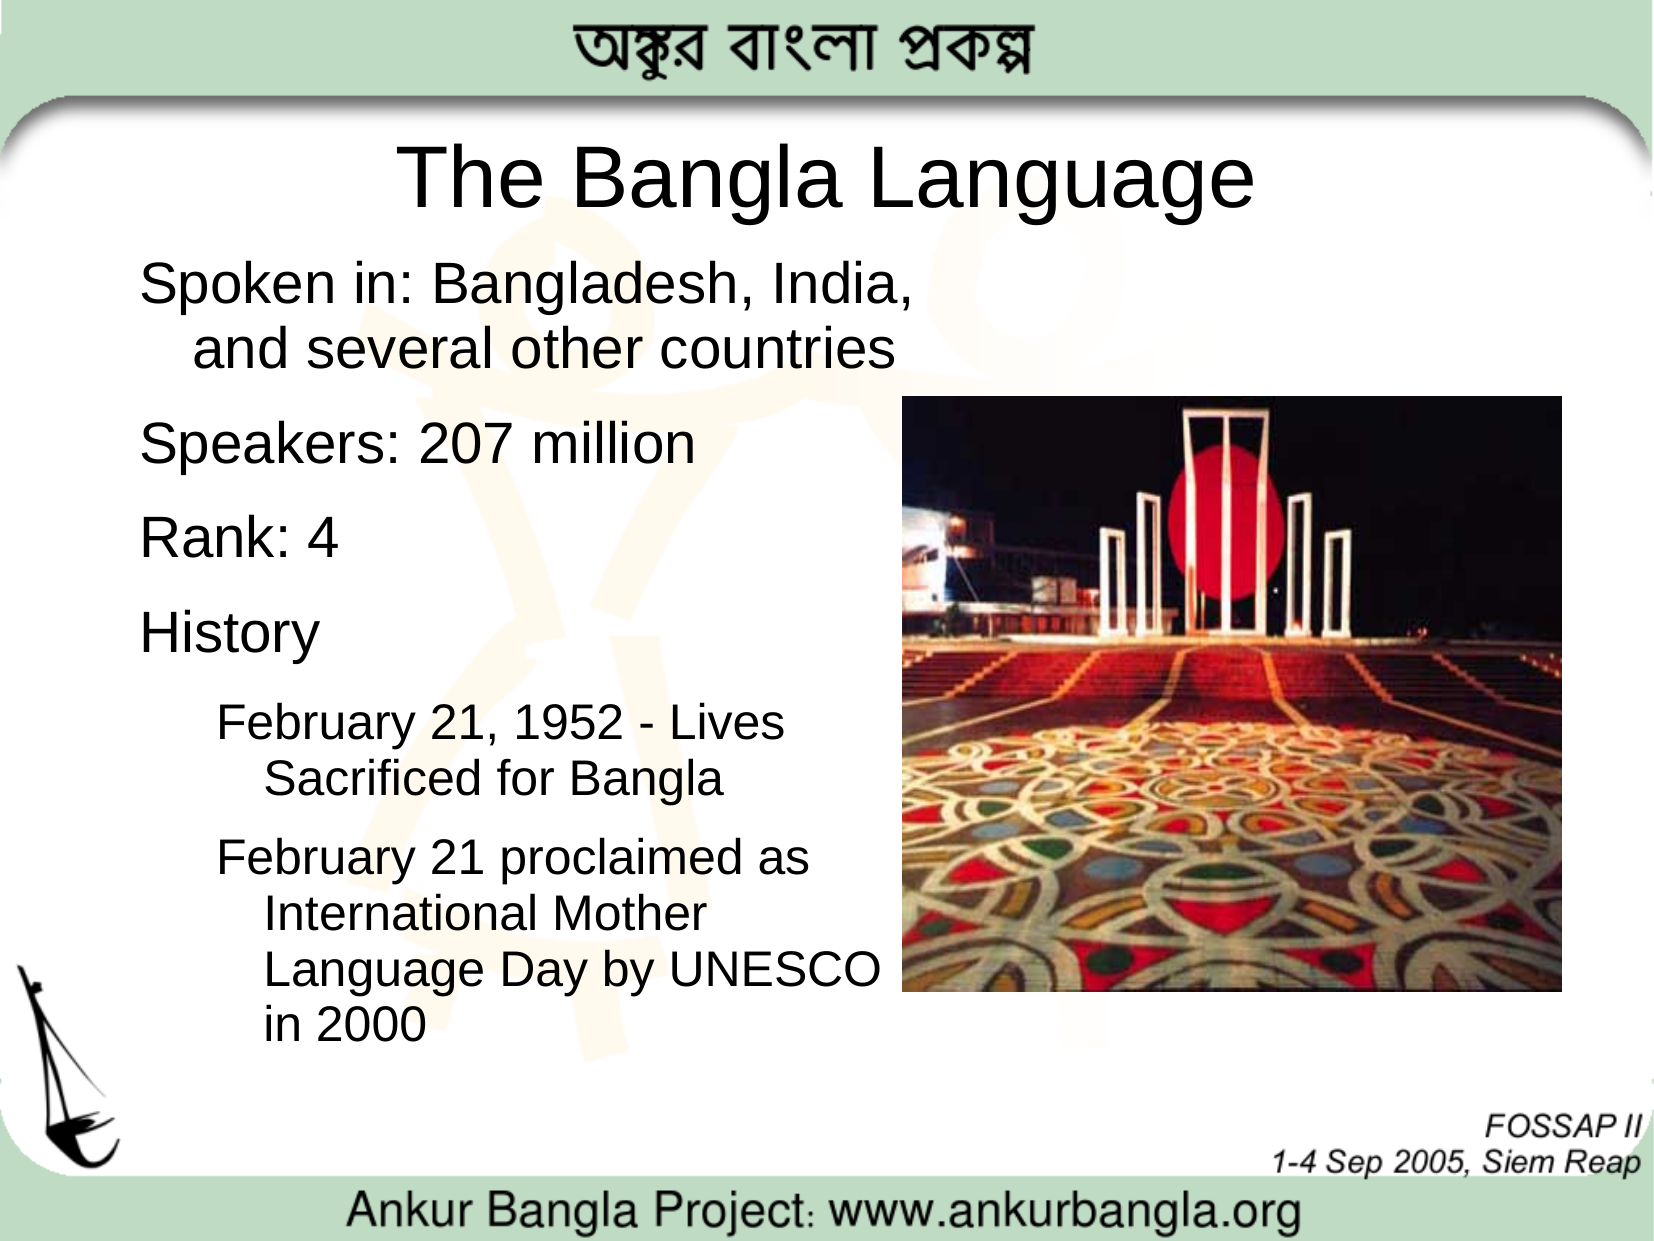

# The Bangla Language
Spoken in: Bangladesh, India, and several other countries
Speakers: 207 million
Rank: 4
History
February 21, 1952 - Lives Sacrificed for Bangla
February 21 proclaimed as International Mother Language Day by UNESCO in 2000